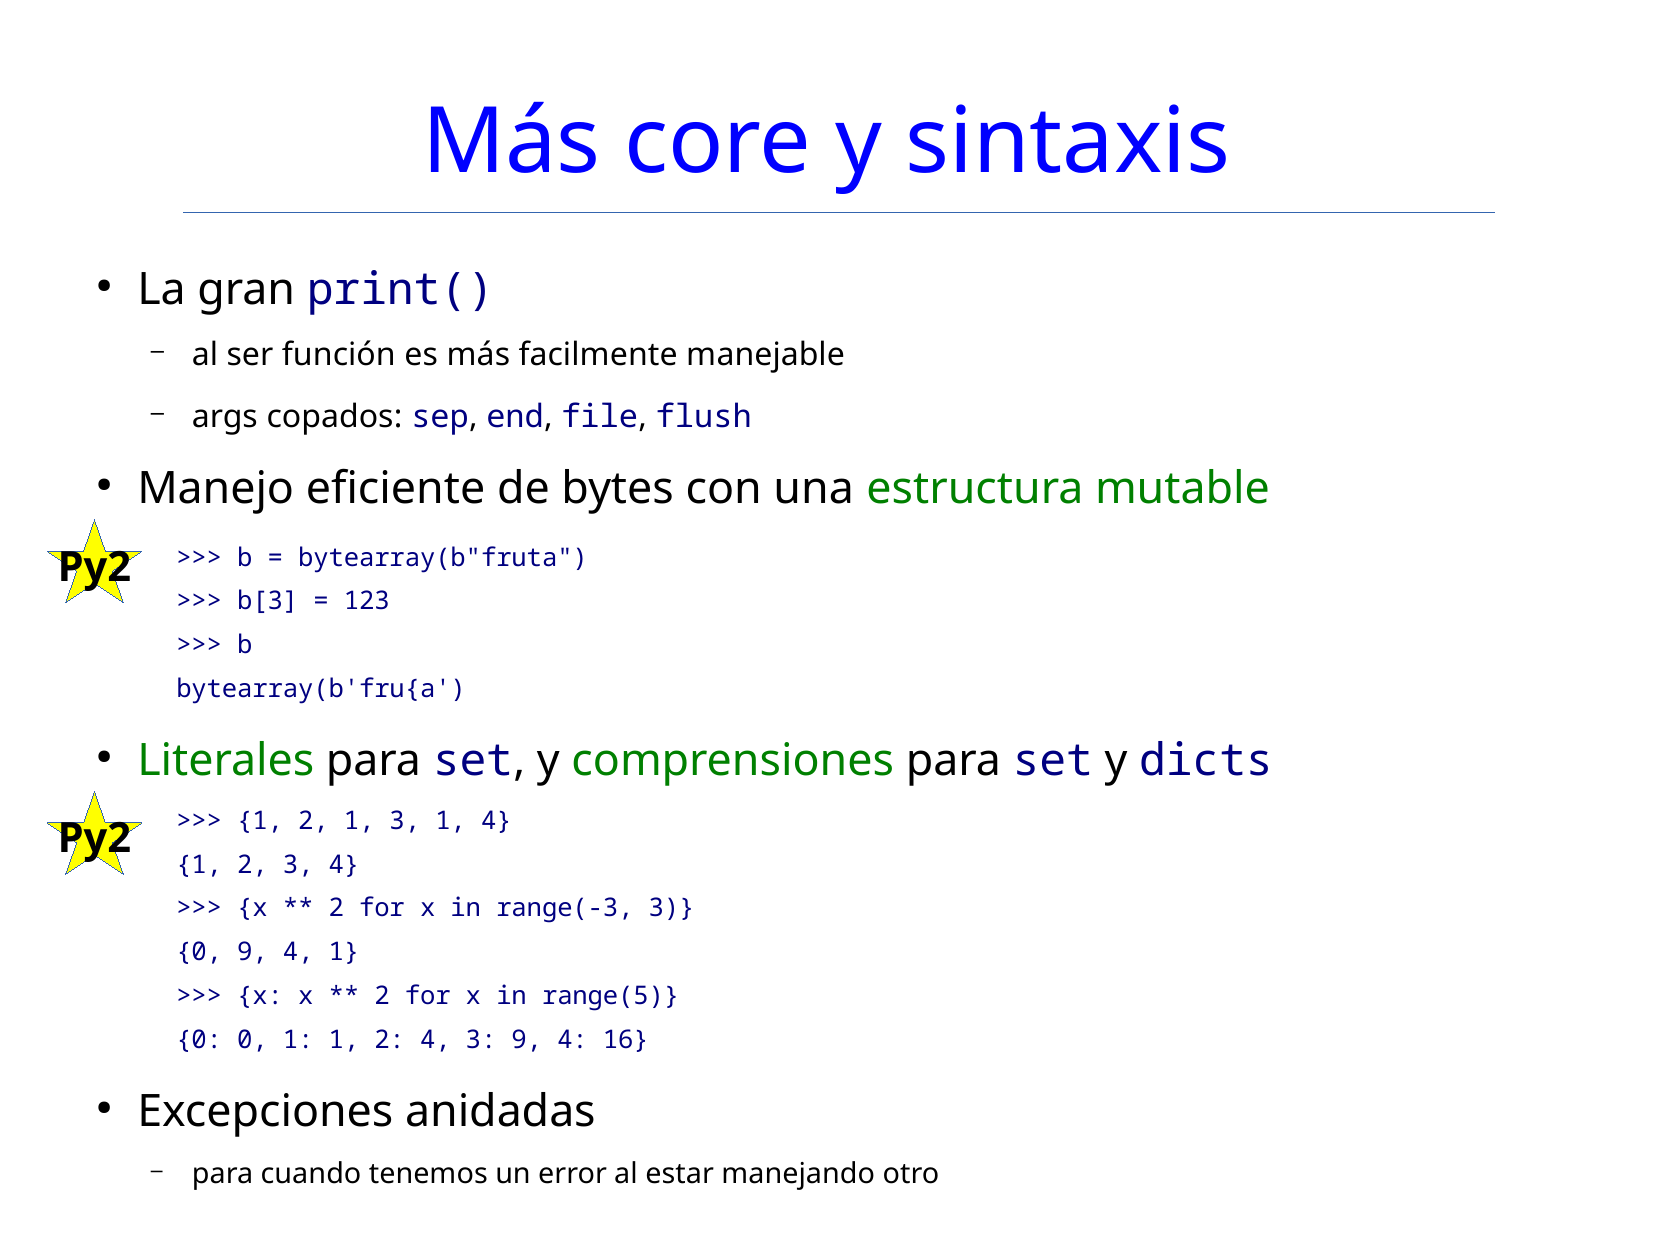

# Más core y sintaxis
La gran print()
al ser función es más facilmente manejable
args copados: sep, end, file, flush
Manejo eficiente de bytes con una estructura mutable
>>> b = bytearray(b"fruta")
>>> b[3] = 123
>>> b
bytearray(b'fru{a')
Literales para set, y comprensiones para set y dicts
>>> {1, 2, 1, 3, 1, 4}
{1, 2, 3, 4}
>>> {x ** 2 for x in range(-3, 3)}
{0, 9, 4, 1}
>>> {x: x ** 2 for x in range(5)}
{0: 0, 1: 1, 2: 4, 3: 9, 4: 16}
Excepciones anidadas
para cuando tenemos un error al estar manejando otro
Py2
Py2